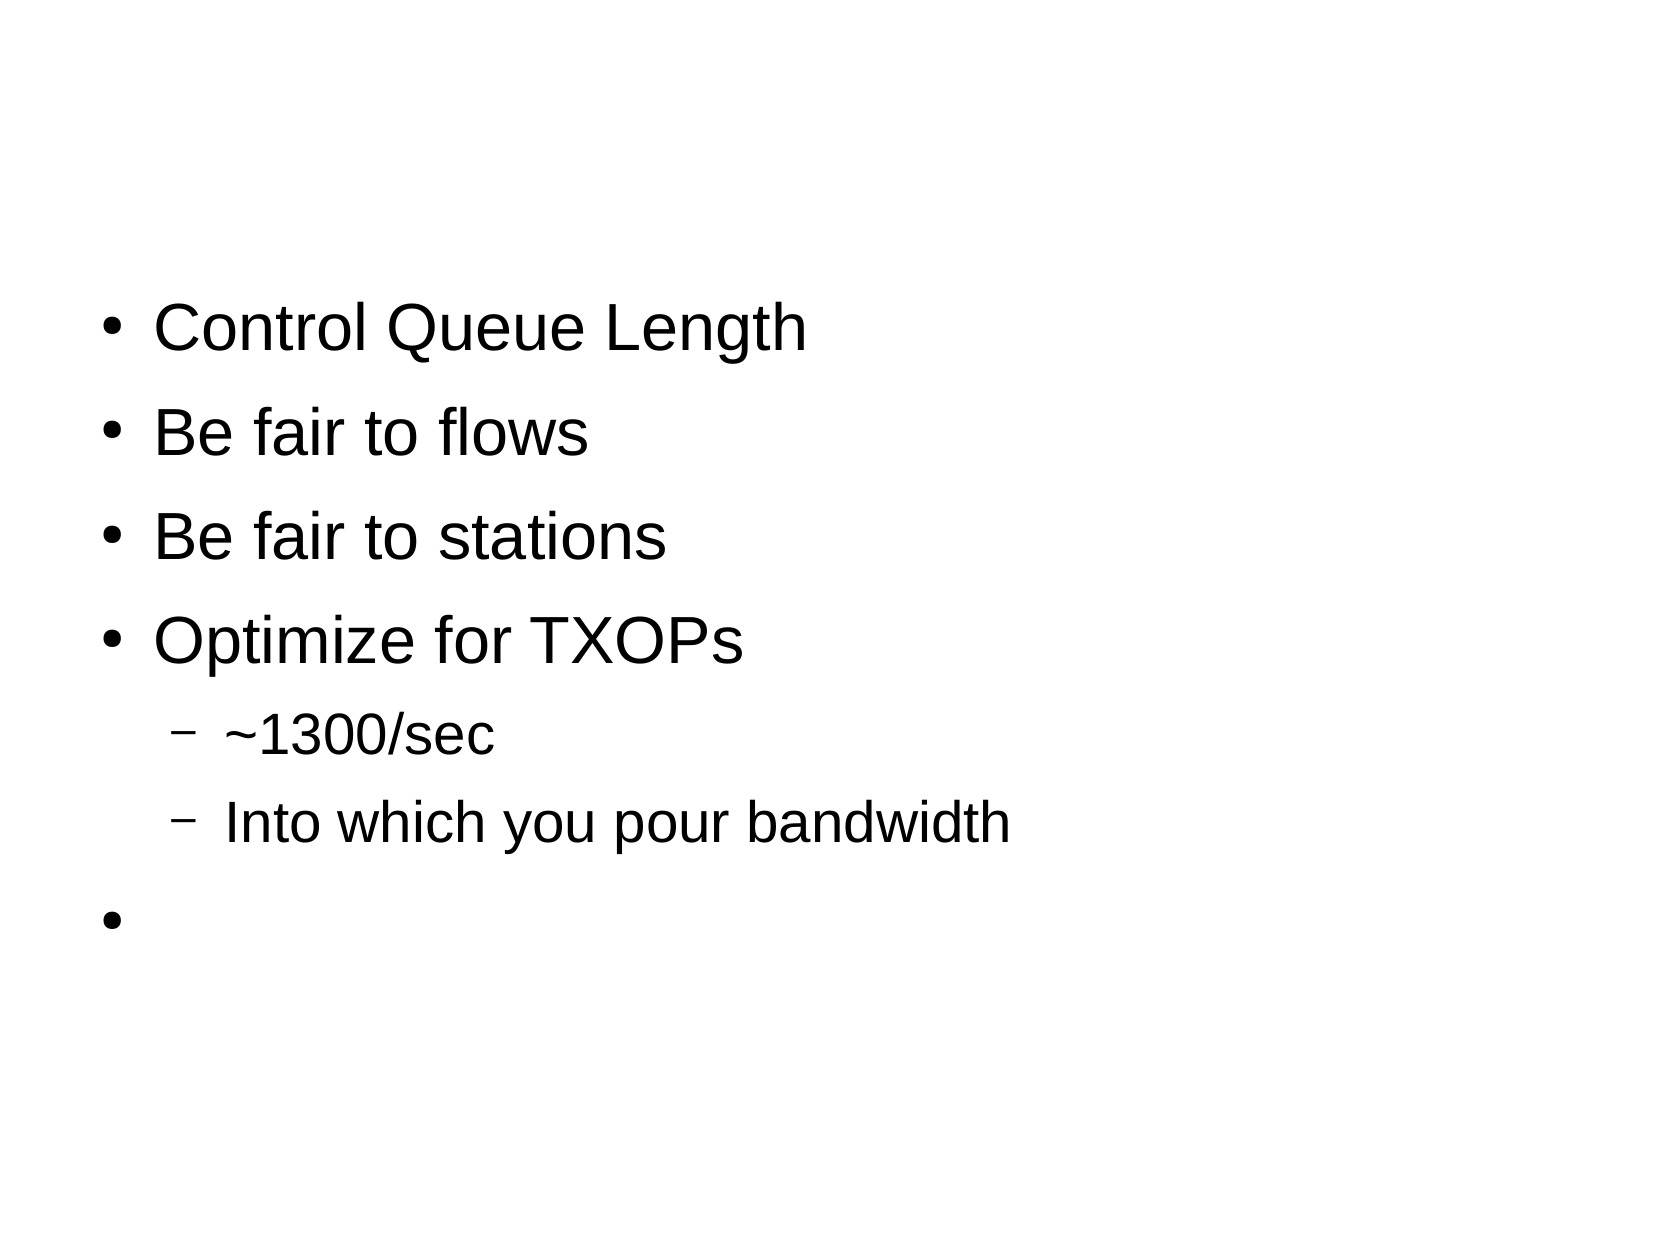

#
Control Queue Length
Be fair to flows
Be fair to stations
Optimize for TXOPs
~1300/sec
Into which you pour bandwidth